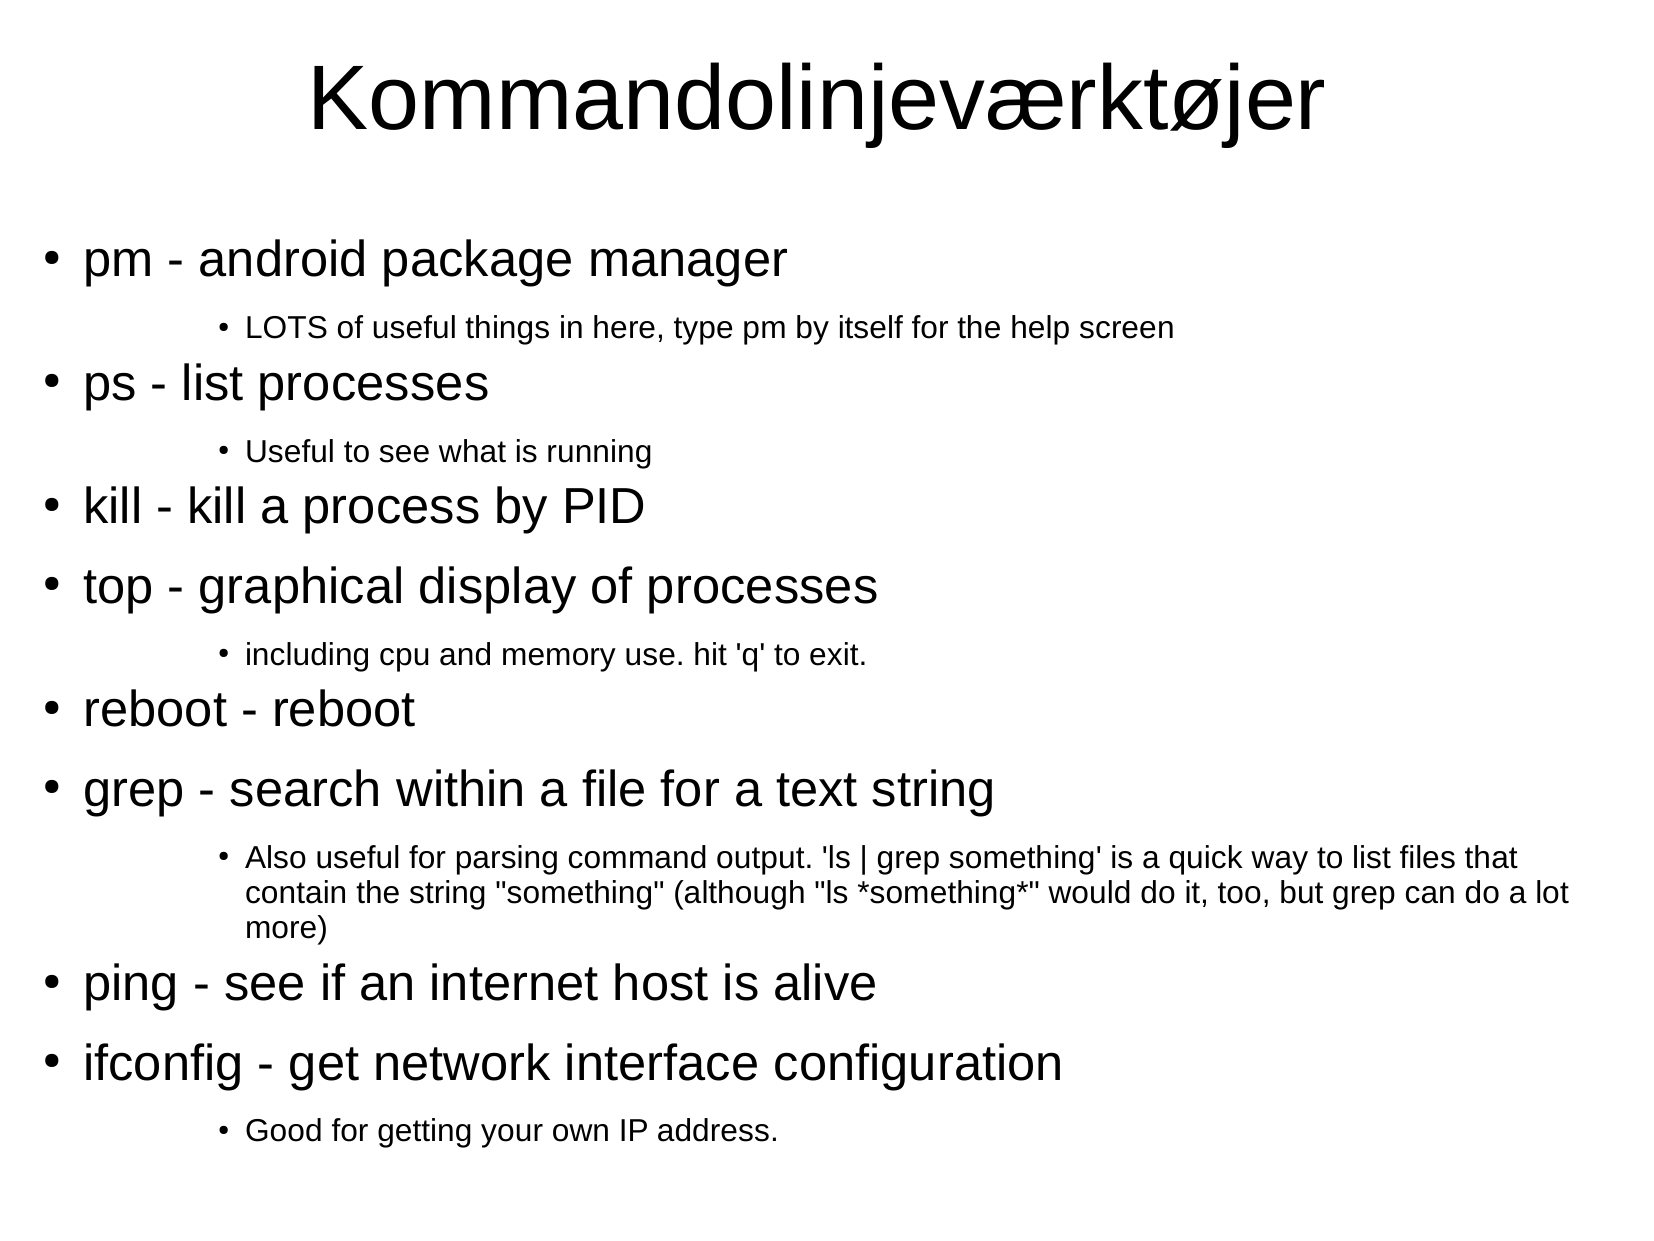

# Kommandolinjeværktøjer
pm - android package manager
LOTS of useful things in here, type pm by itself for the help screen
ps - list processes
Useful to see what is running
kill - kill a process by PID
top - graphical display of processes
including cpu and memory use. hit 'q' to exit.
reboot - reboot
grep - search within a file for a text string
Also useful for parsing command output. 'ls | grep something' is a quick way to list files that contain the string "something" (although "ls *something*" would do it, too, but grep can do a lot more)
ping - see if an internet host is alive
ifconfig - get network interface configuration
Good for getting your own IP address.